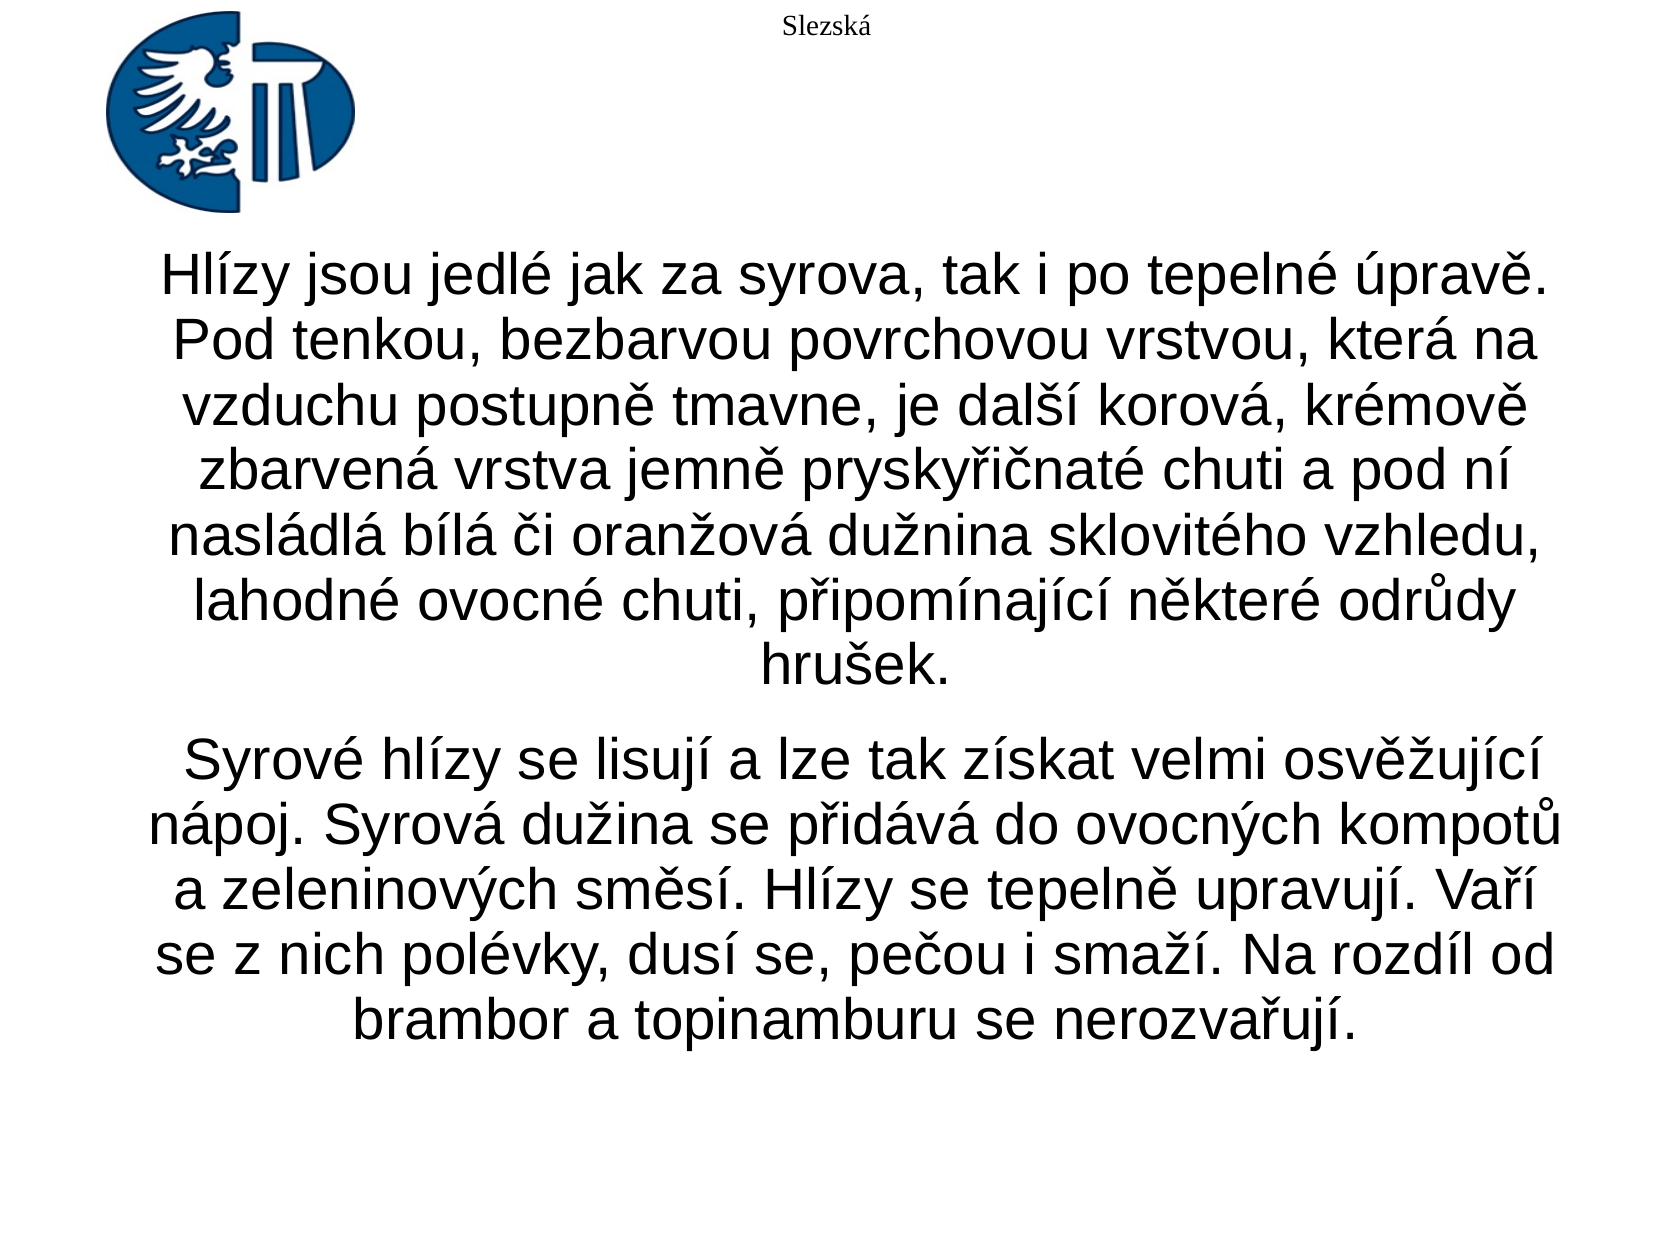

ahoj
# Hlízy jsou jedlé jak za syrova, tak i po tepelné úpravě. Pod tenkou, bezbarvou povrchovou vrstvou, která na vzduchu postupně tmavne, je další korová, krémově zbarvená vrstva jemně pryskyřičnaté chuti a pod ní nasládlá bílá či oranžová dužnina sklovitého vzhledu, lahodné ovocné chuti, připomínající některé odrůdy hrušek.
 Syrové hlízy se lisují a lze tak získat velmi osvěžující nápoj. Syrová dužina se přidává do ovocných kompotů a zeleninových směsí. Hlízy se tepelně upravují. Vaří se z nich polévky, dusí se, pečou i smaží. Na rozdíl od brambor a topinamburu se nerozvařují.